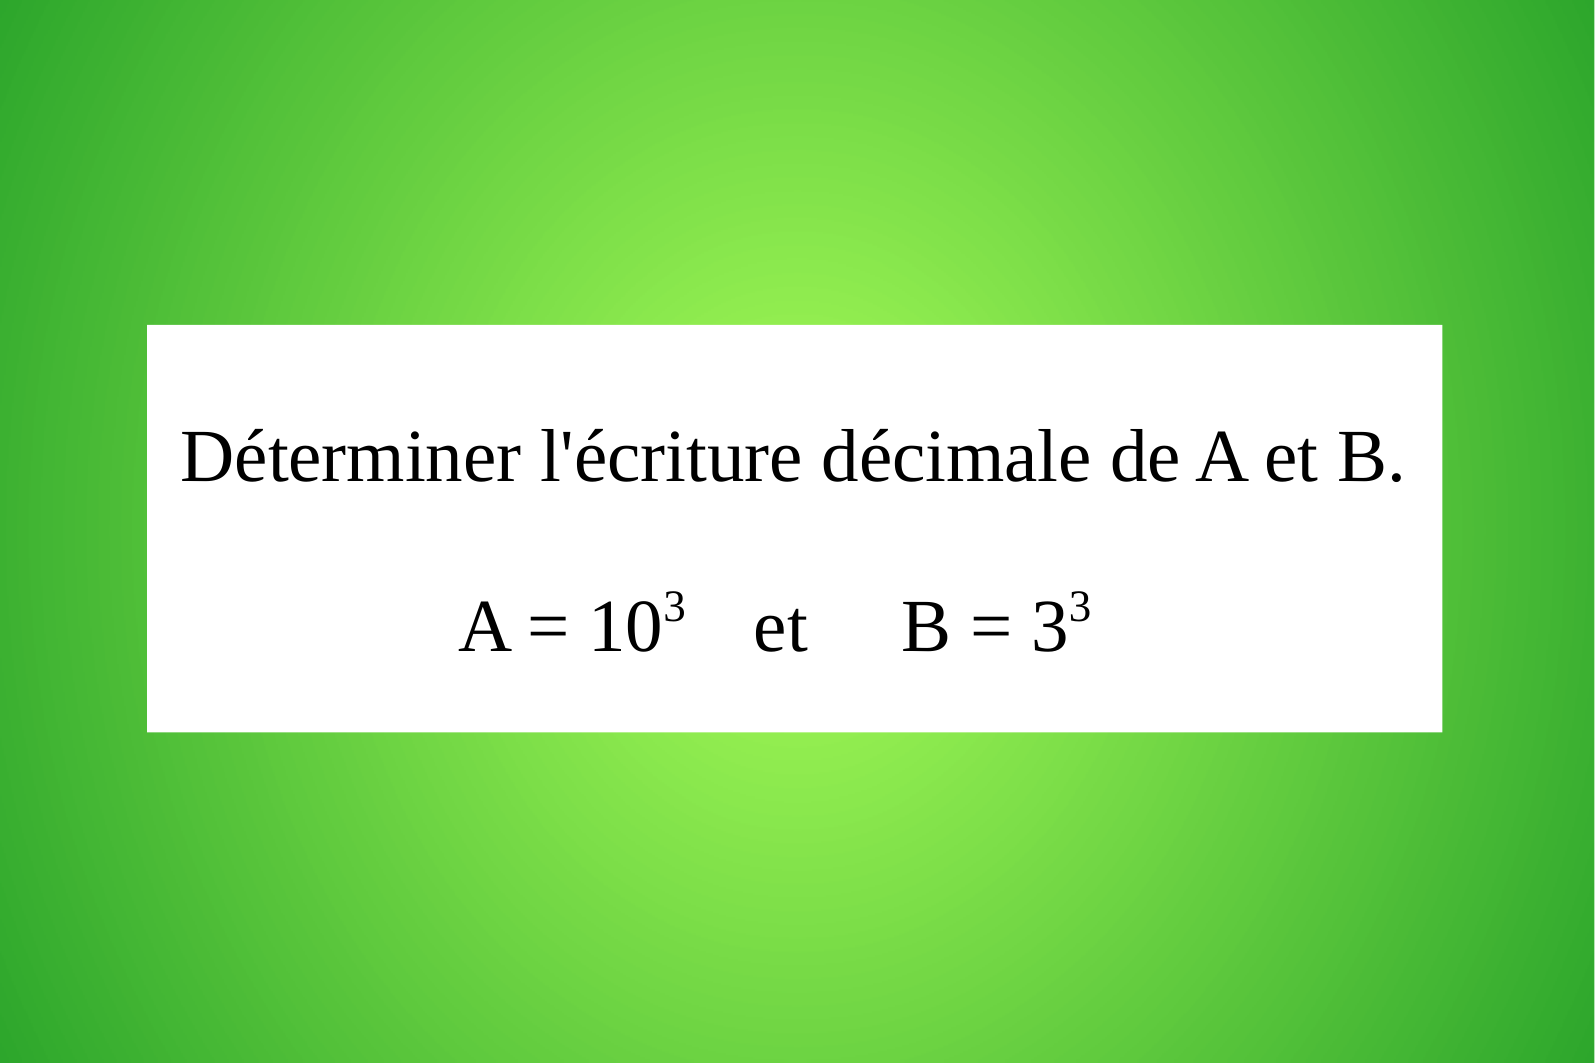

Déterminer l'écriture décimale de A et B.
A = 103 	et		B = 33